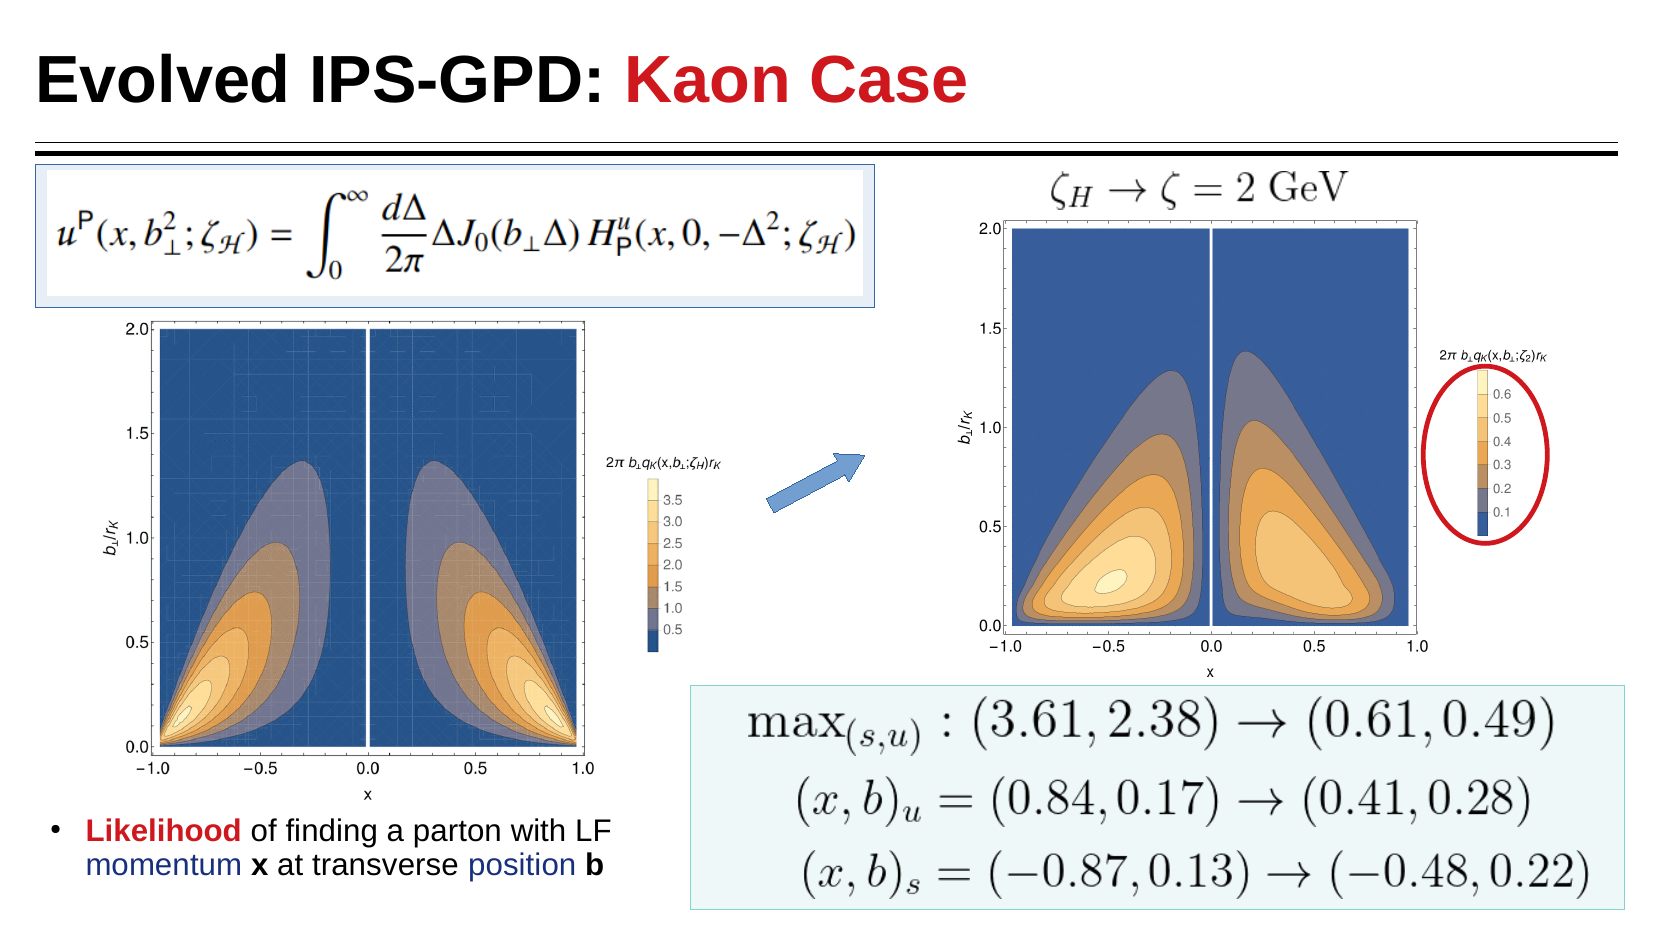

# Evolved IPS-GPD: Kaon Case
Likelihood of finding a parton with LF momentum x at transverse position b